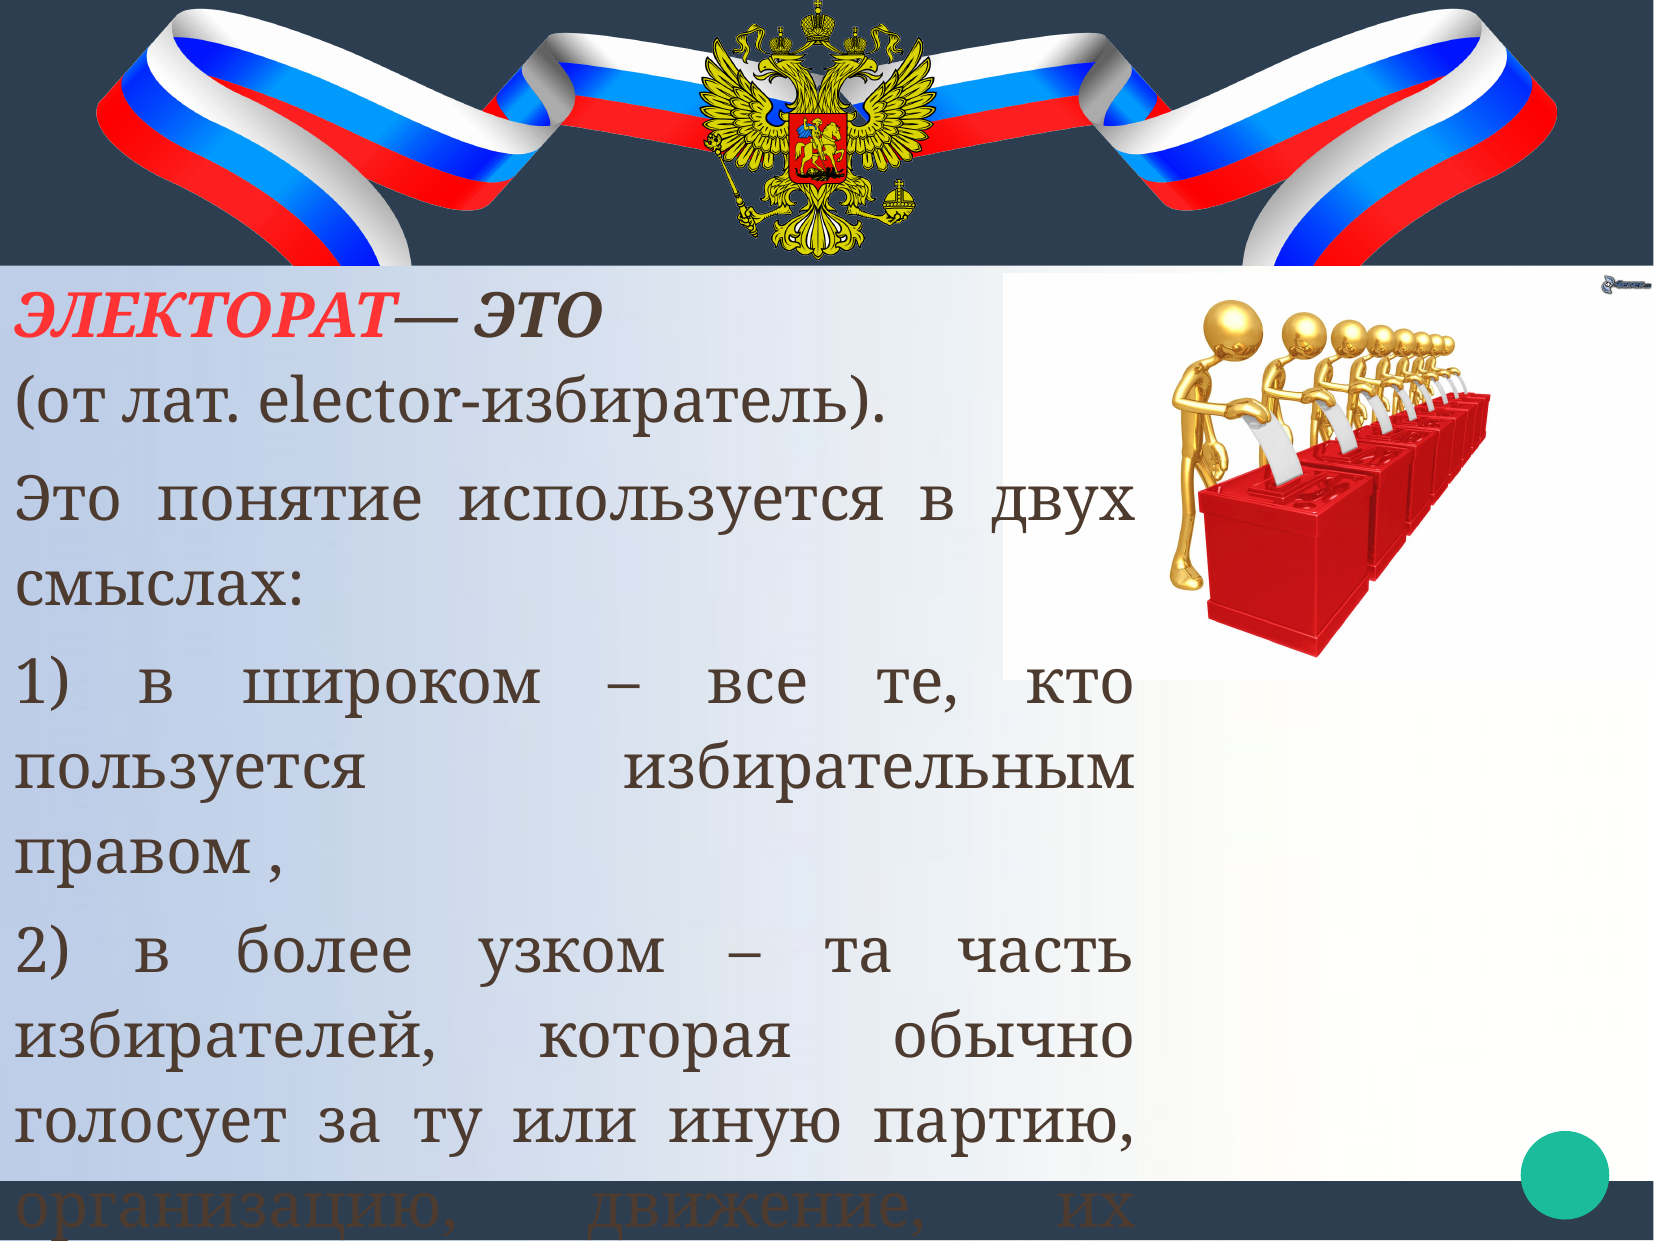

Электорат— Это
(от лат. elector-избиратель).
Это понятие используется в двух смыслах:
1) в широком – все те, кто пользуется избирательным правом ,
2) в более узком – та часть избирателей, которая обычно голосует за ту или иную партию, организацию, движение, их представителей или за данного независимого депутата.